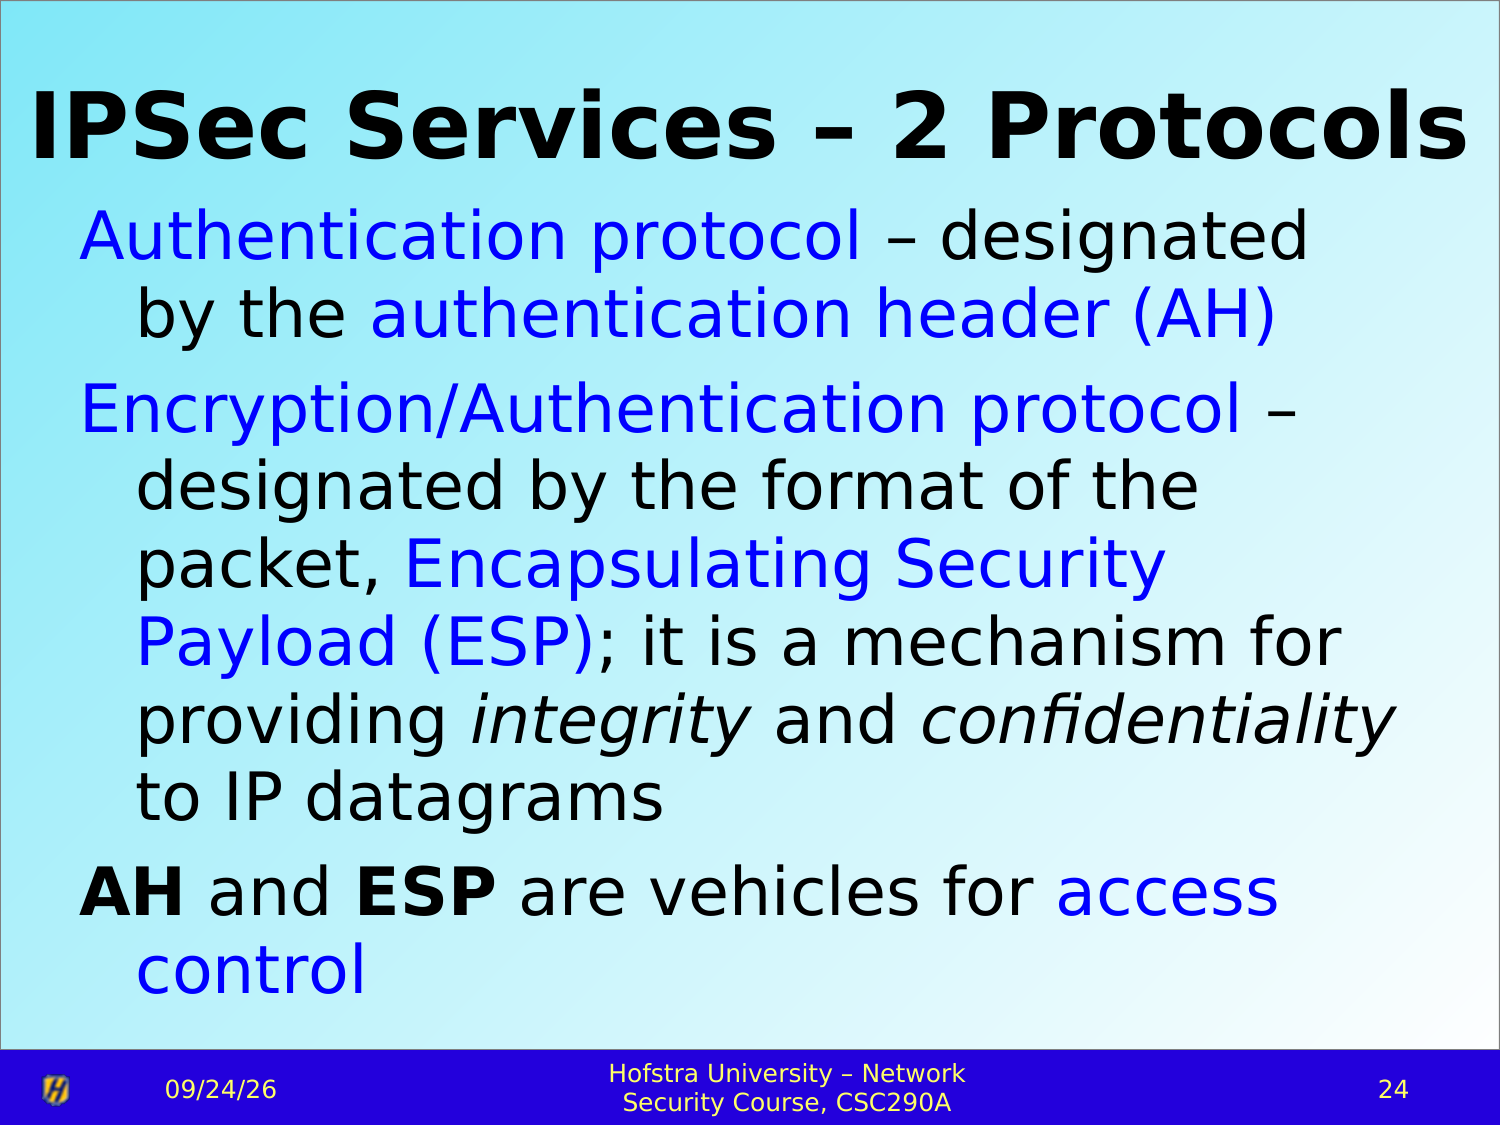

# IPSec Services – 2 Protocols
Authentication protocol – designated by the authentication header (AH)
Encryption/Authentication protocol – designated by the format of the packet, Encapsulating Security Payload (ESP); it is a mechanism for providing integrity and confidentiality to IP datagrams
AH and ESP are vehicles for access control
24